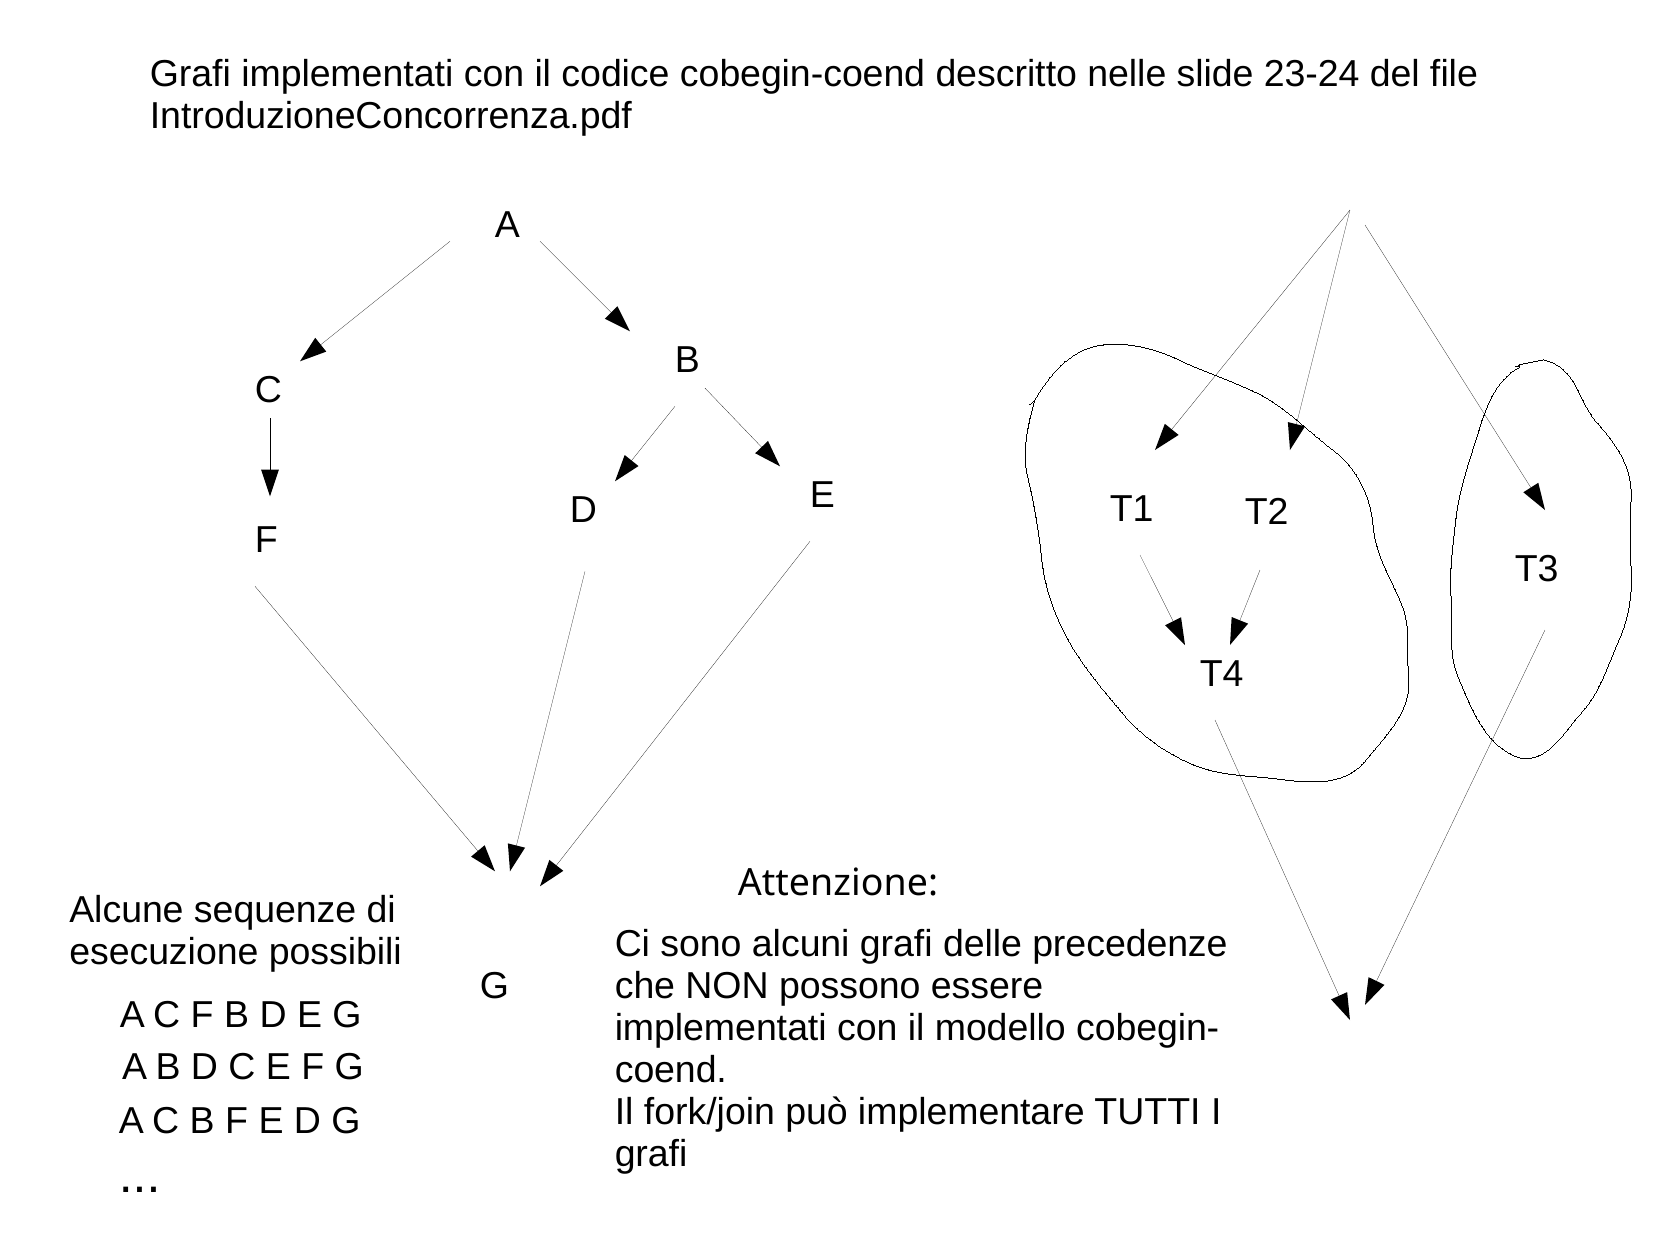

Grafi implementati con il codice cobegin-coend descritto nelle slide 23-24 del file IntroduzioneConcorrenza.pdf
A
B
C
E
T1
D
T2
F
T3
T4
Attenzione:
Alcune sequenze di
esecuzione possibili
Ci sono alcuni grafi delle precedenze che NON possono essere implementati con il modello cobegin-coend.
Il fork/join può implementare TUTTI I grafi
G
A C F B D E G
A B D C E F G
A C B F E D G
...